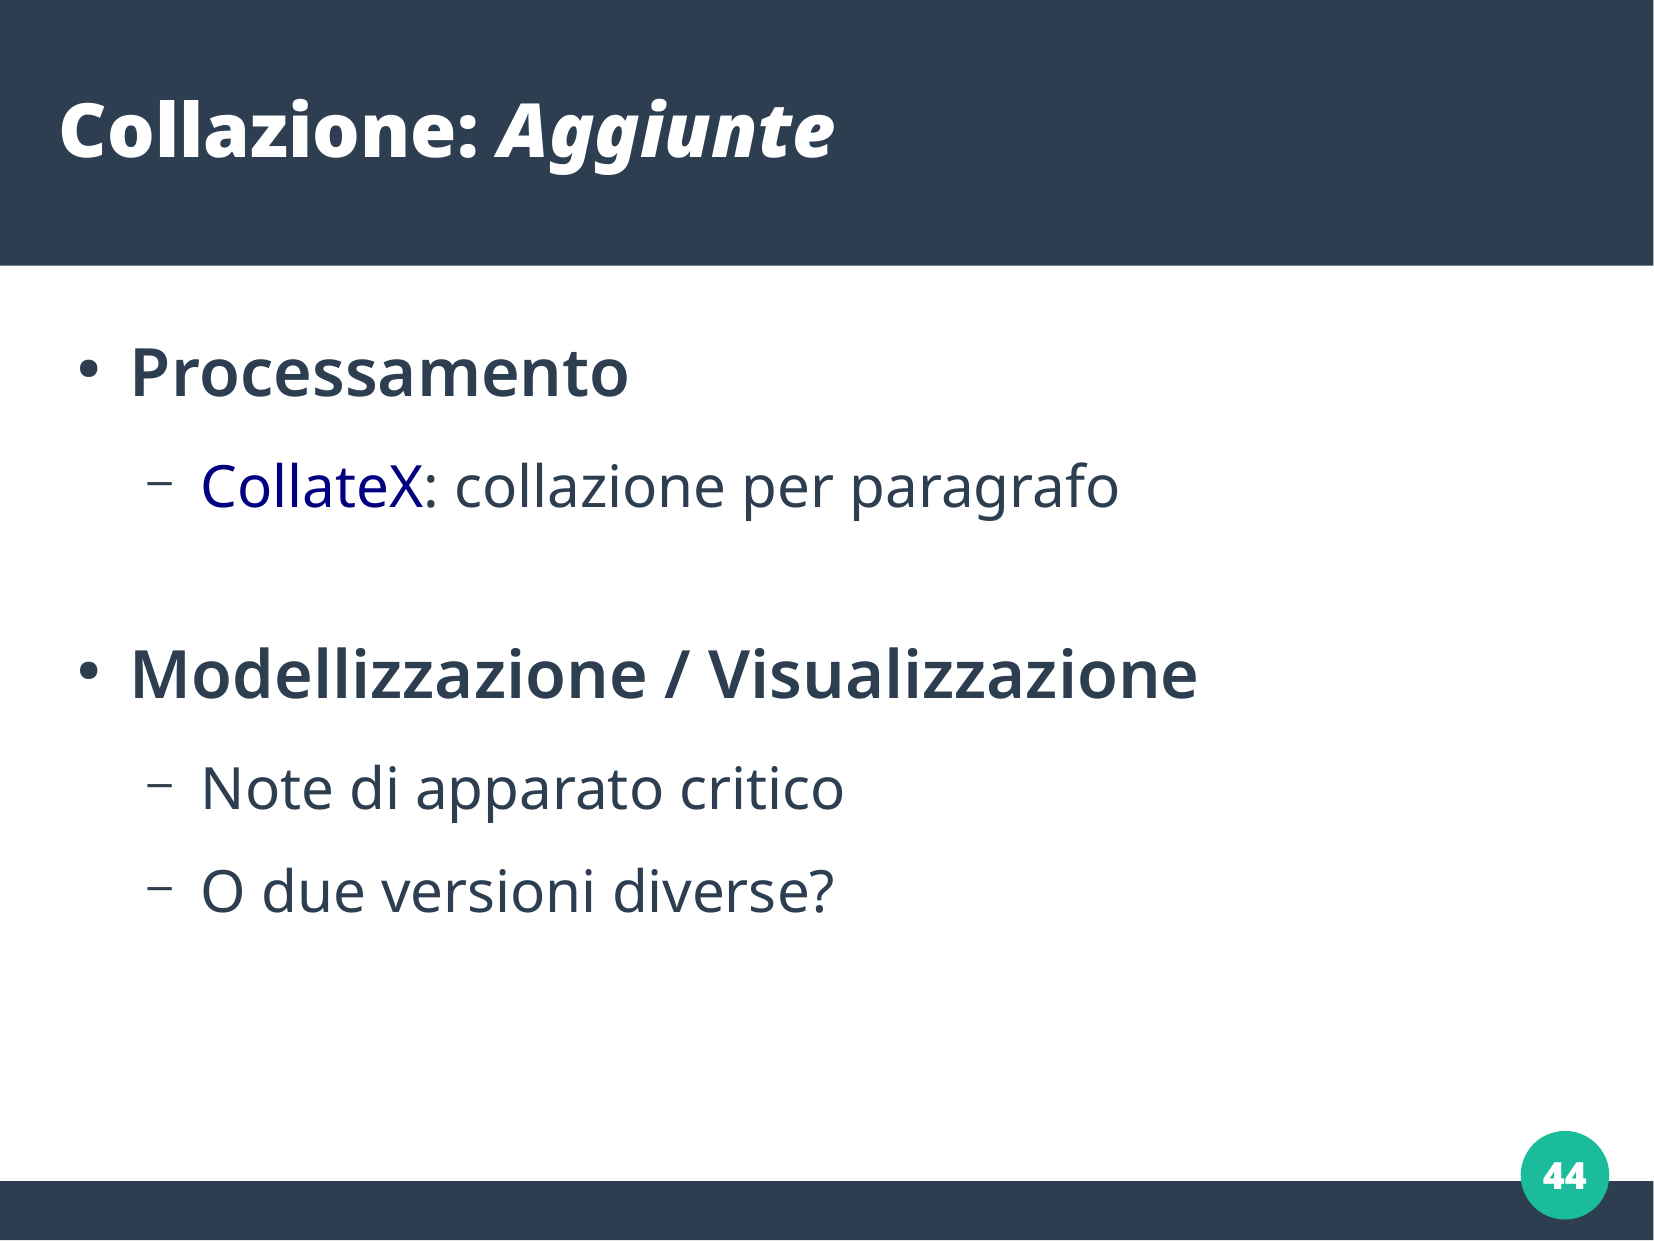

# Collazione: Aggiunte
Processamento
CollateX: collazione per paragrafo
Modellizzazione / Visualizzazione
Note di apparato critico
O due versioni diverse?
44